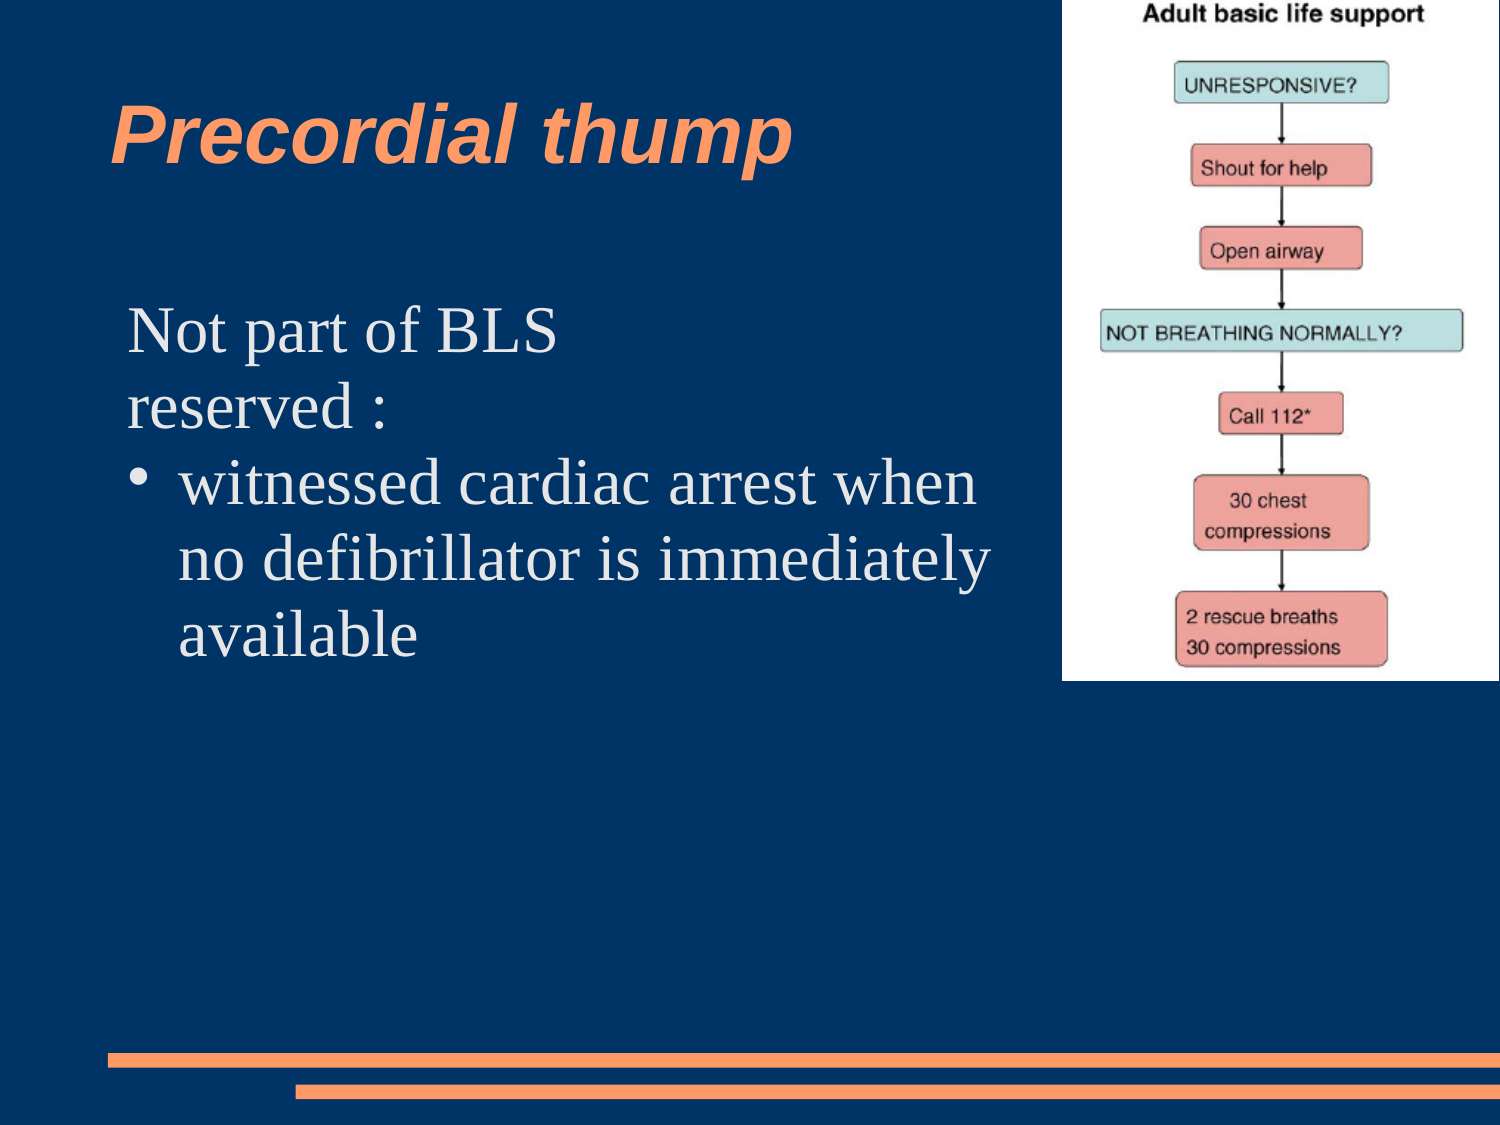

# Precordial thump
Not part of BLS
reserved :
witnessed cardiac arrest when no defibrillator is immediately available